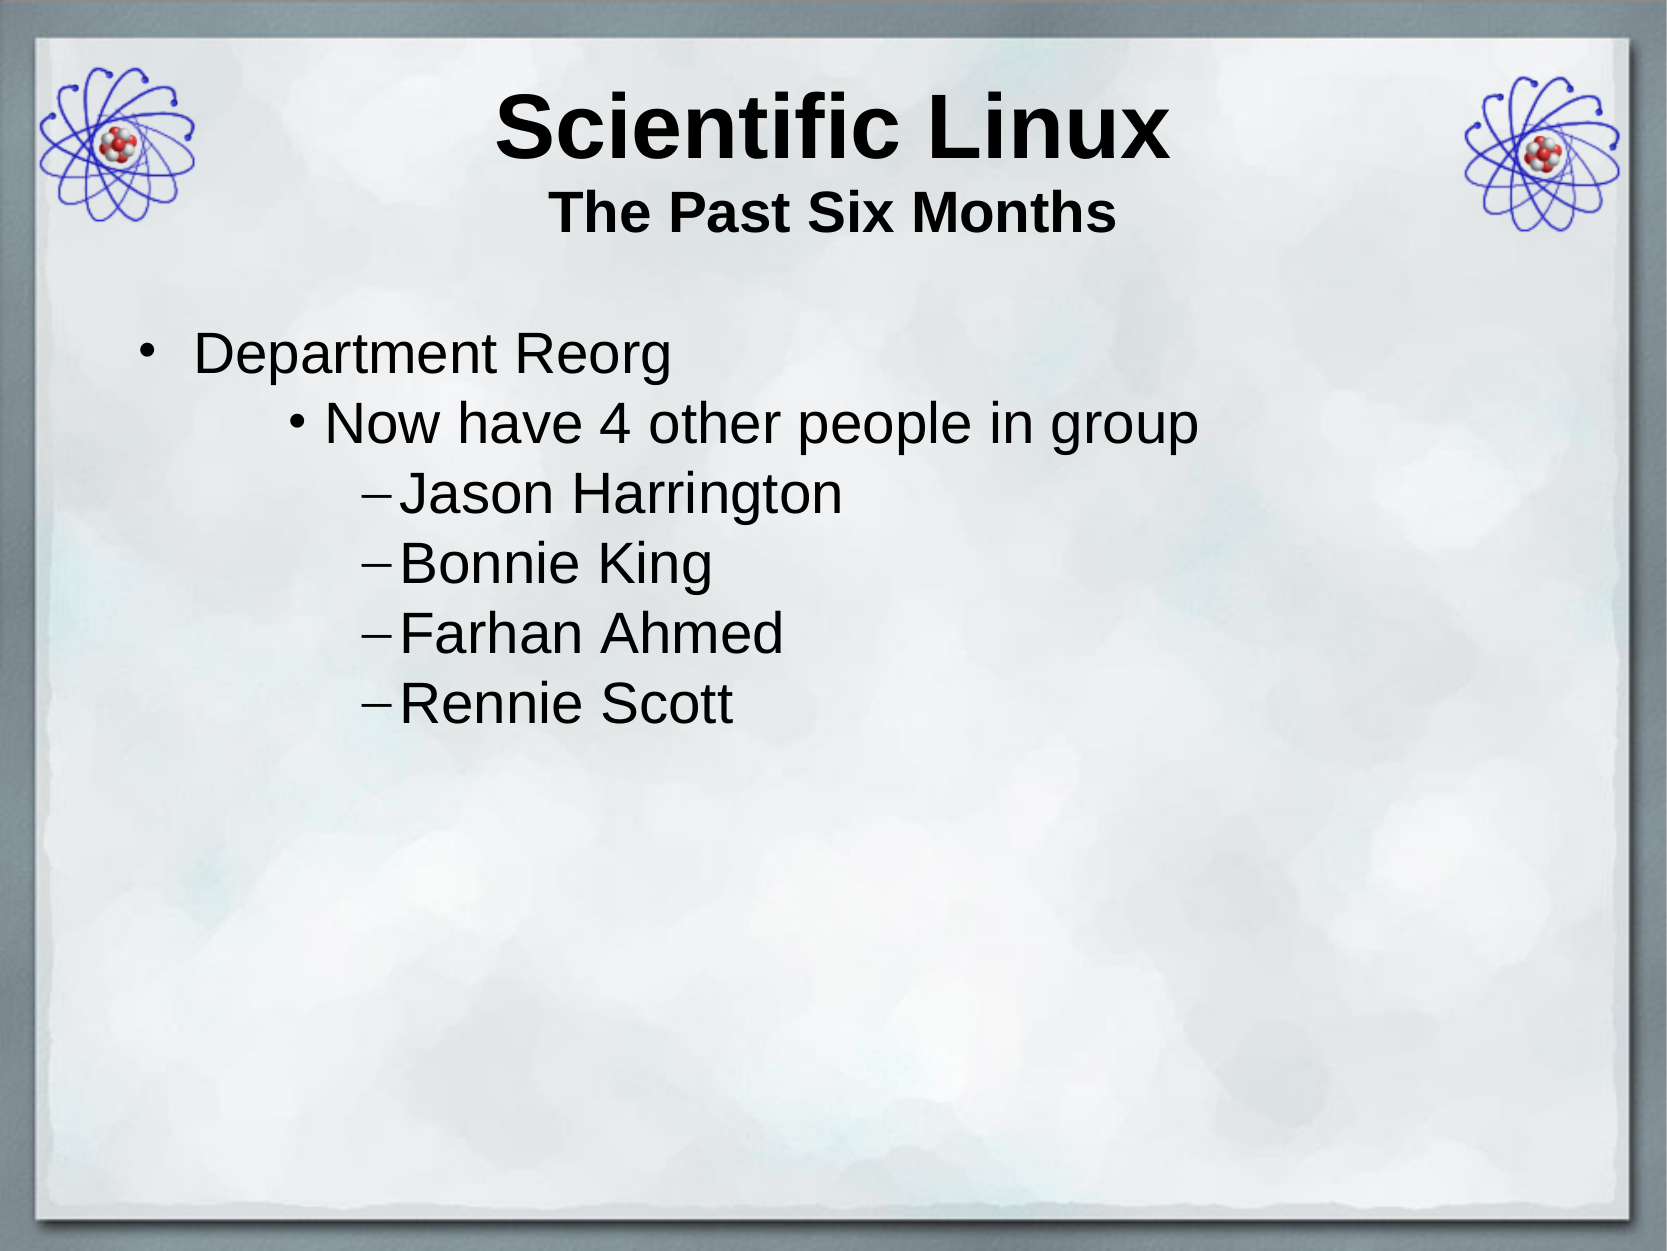

# Scientific Linux The Past Six Months
Department Reorg
Now have 4 other people in group
Jason Harrington
Bonnie King
Farhan Ahmed
Rennie Scott